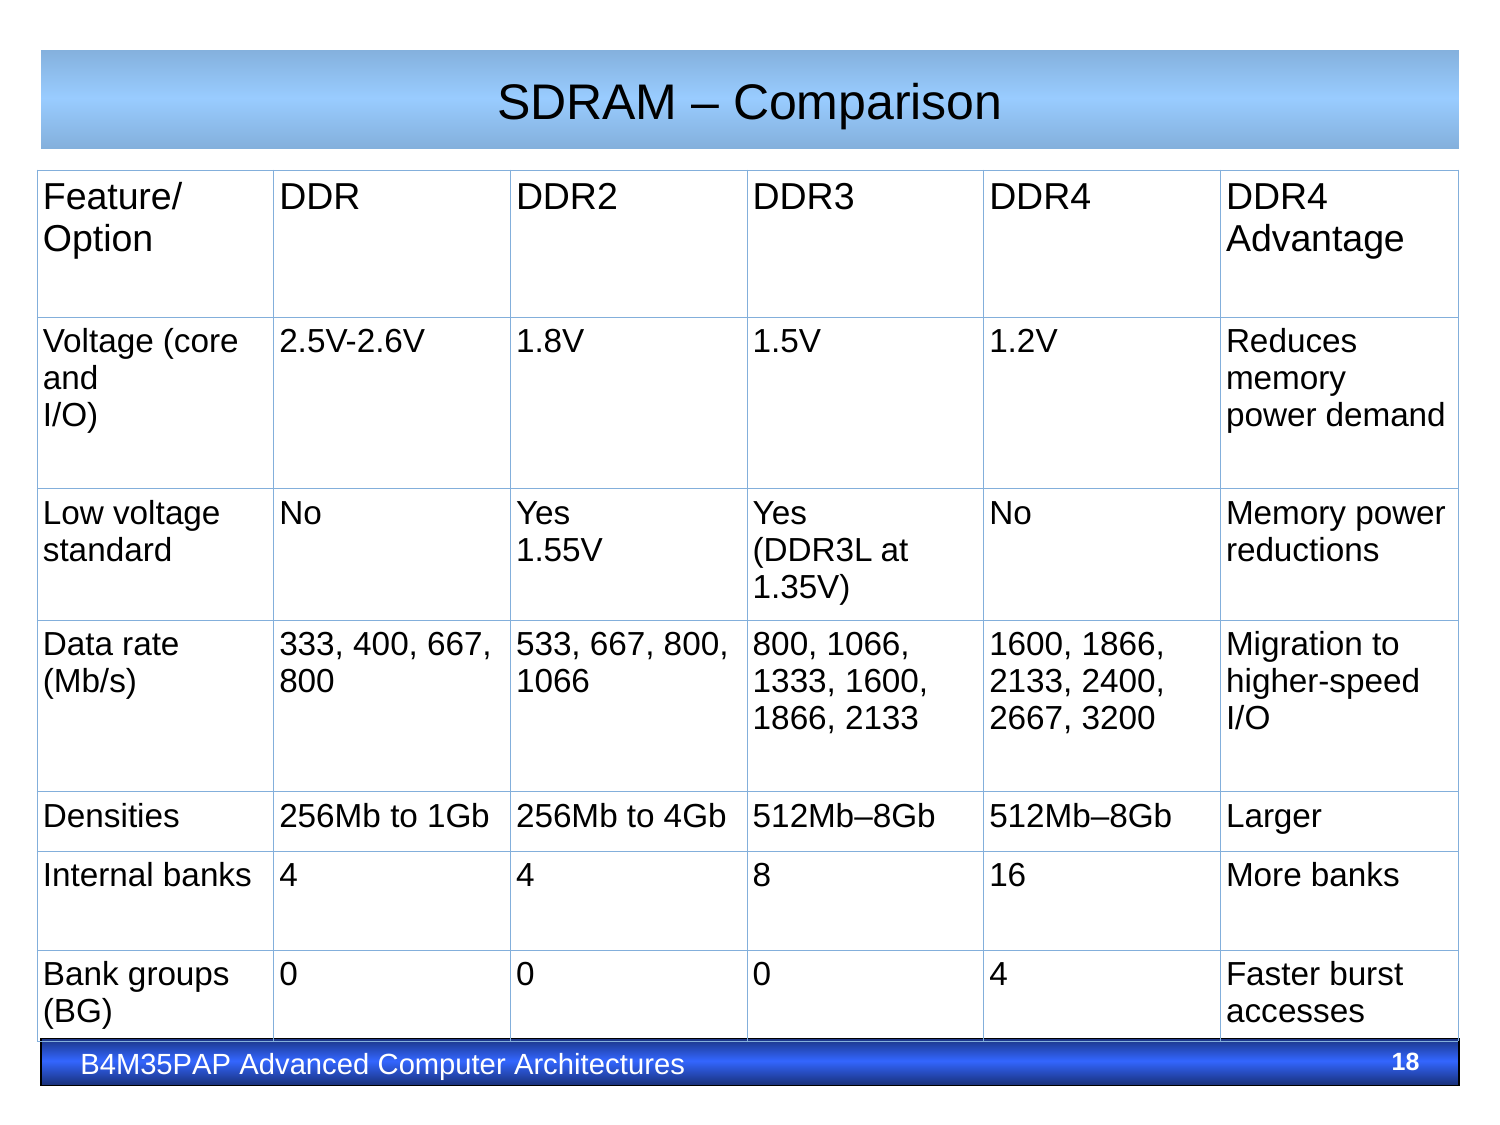

# SDRAM – Comparison
| Feature/Option | DDR | DDR2 | DDR3 | DDR4 | DDR4 Advantage |
| --- | --- | --- | --- | --- | --- |
| Voltage (core and I/O) | 2.5V-2.6V | 1.8V | 1.5V | 1.2V | Reduces memory power demand |
| Low voltage standard | No | Yes 1.55V | Yes (DDR3L at 1.35V) | No | Memory power reductions |
| Data rate (Mb/s) | 333, 400, 667, 800 | 533, 667, 800, 1066 | 800, 1066, 1333, 1600, 1866, 2133 | 1600, 1866, 2133, 2400, 2667, 3200 | Migration to higher‐speed I/O |
| Densities | 256Mb to 1Gb | 256Mb to 4Gb | 512Mb–8Gb | 512Mb–8Gb | Larger |
| Internal banks | 4 | 4 | 8 | 16 | More banks |
| Bank groups (BG) | 0 | 0 | 0 | 4 | Faster burst accesses |